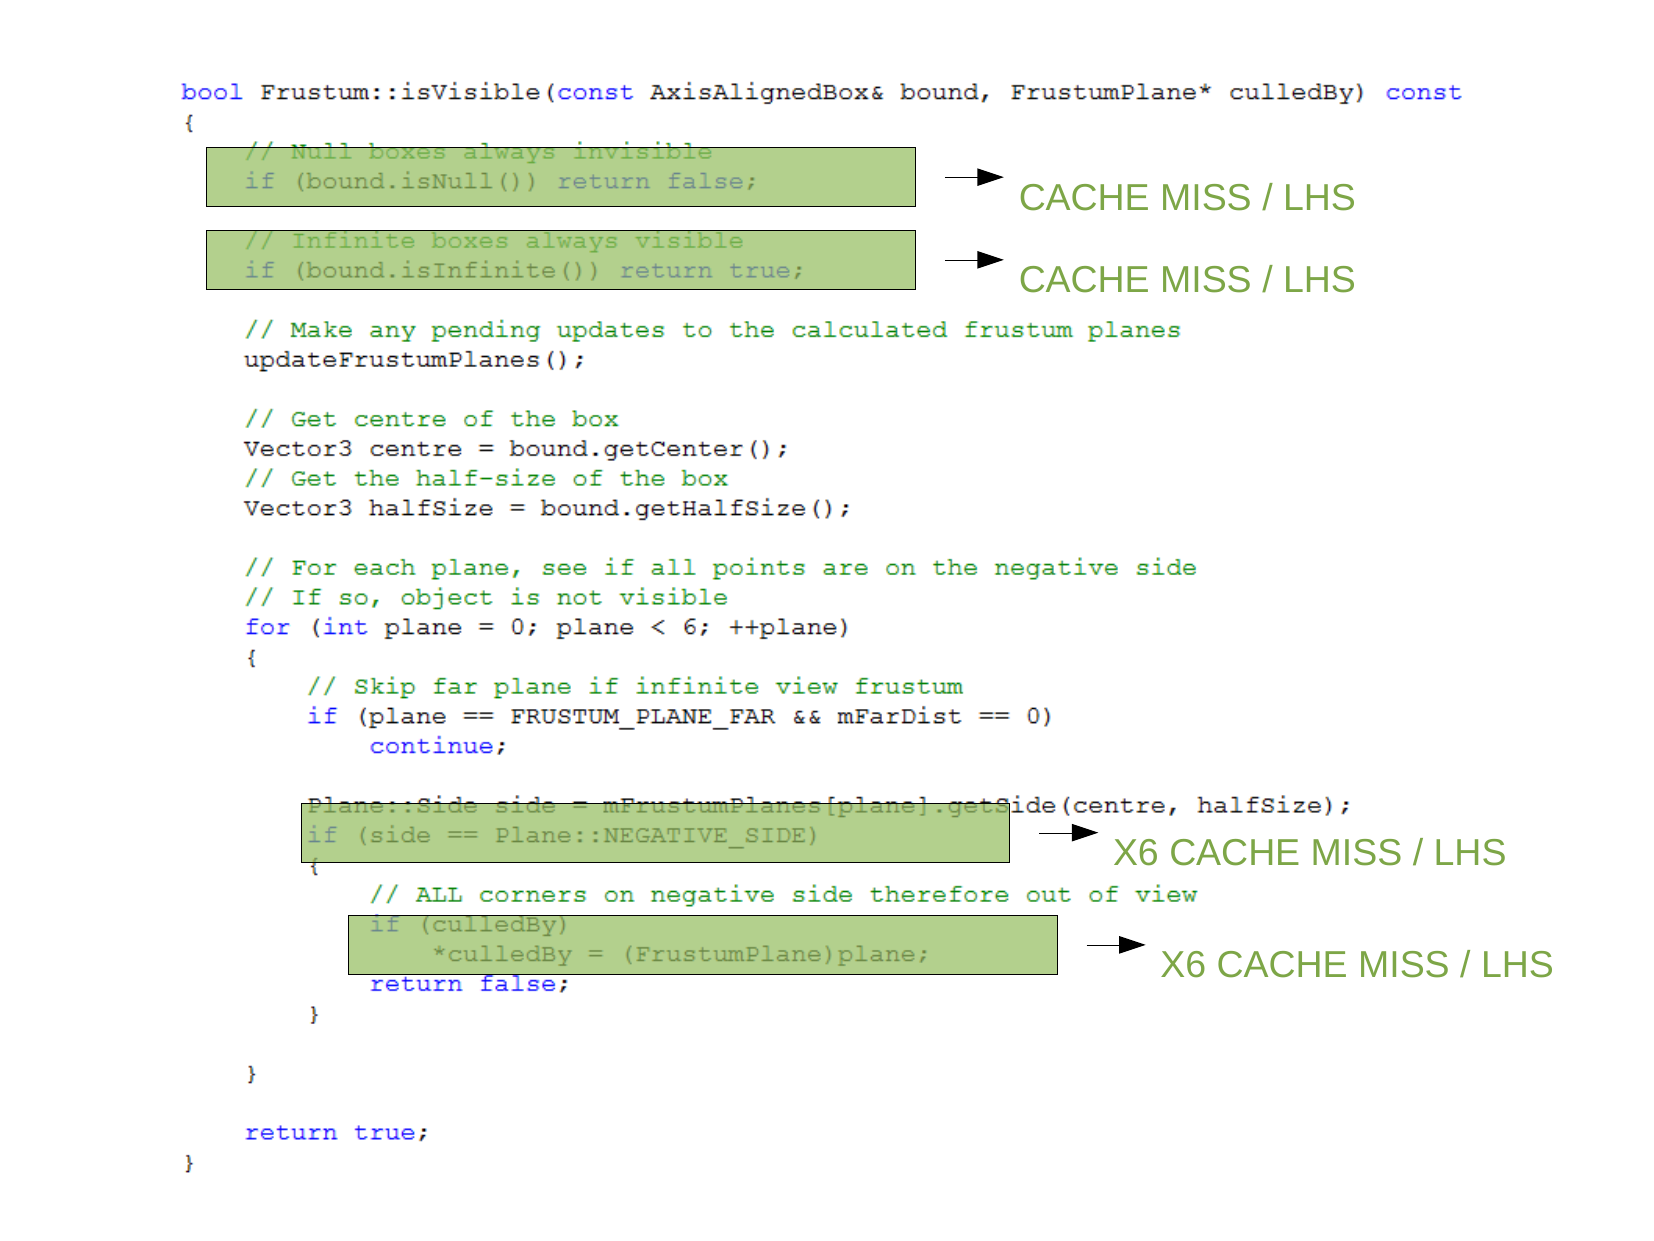

CACHE MISS / LHS
CACHE MISS / LHS
X6 CACHE MISS / LHS
X6 CACHE MISS / LHS